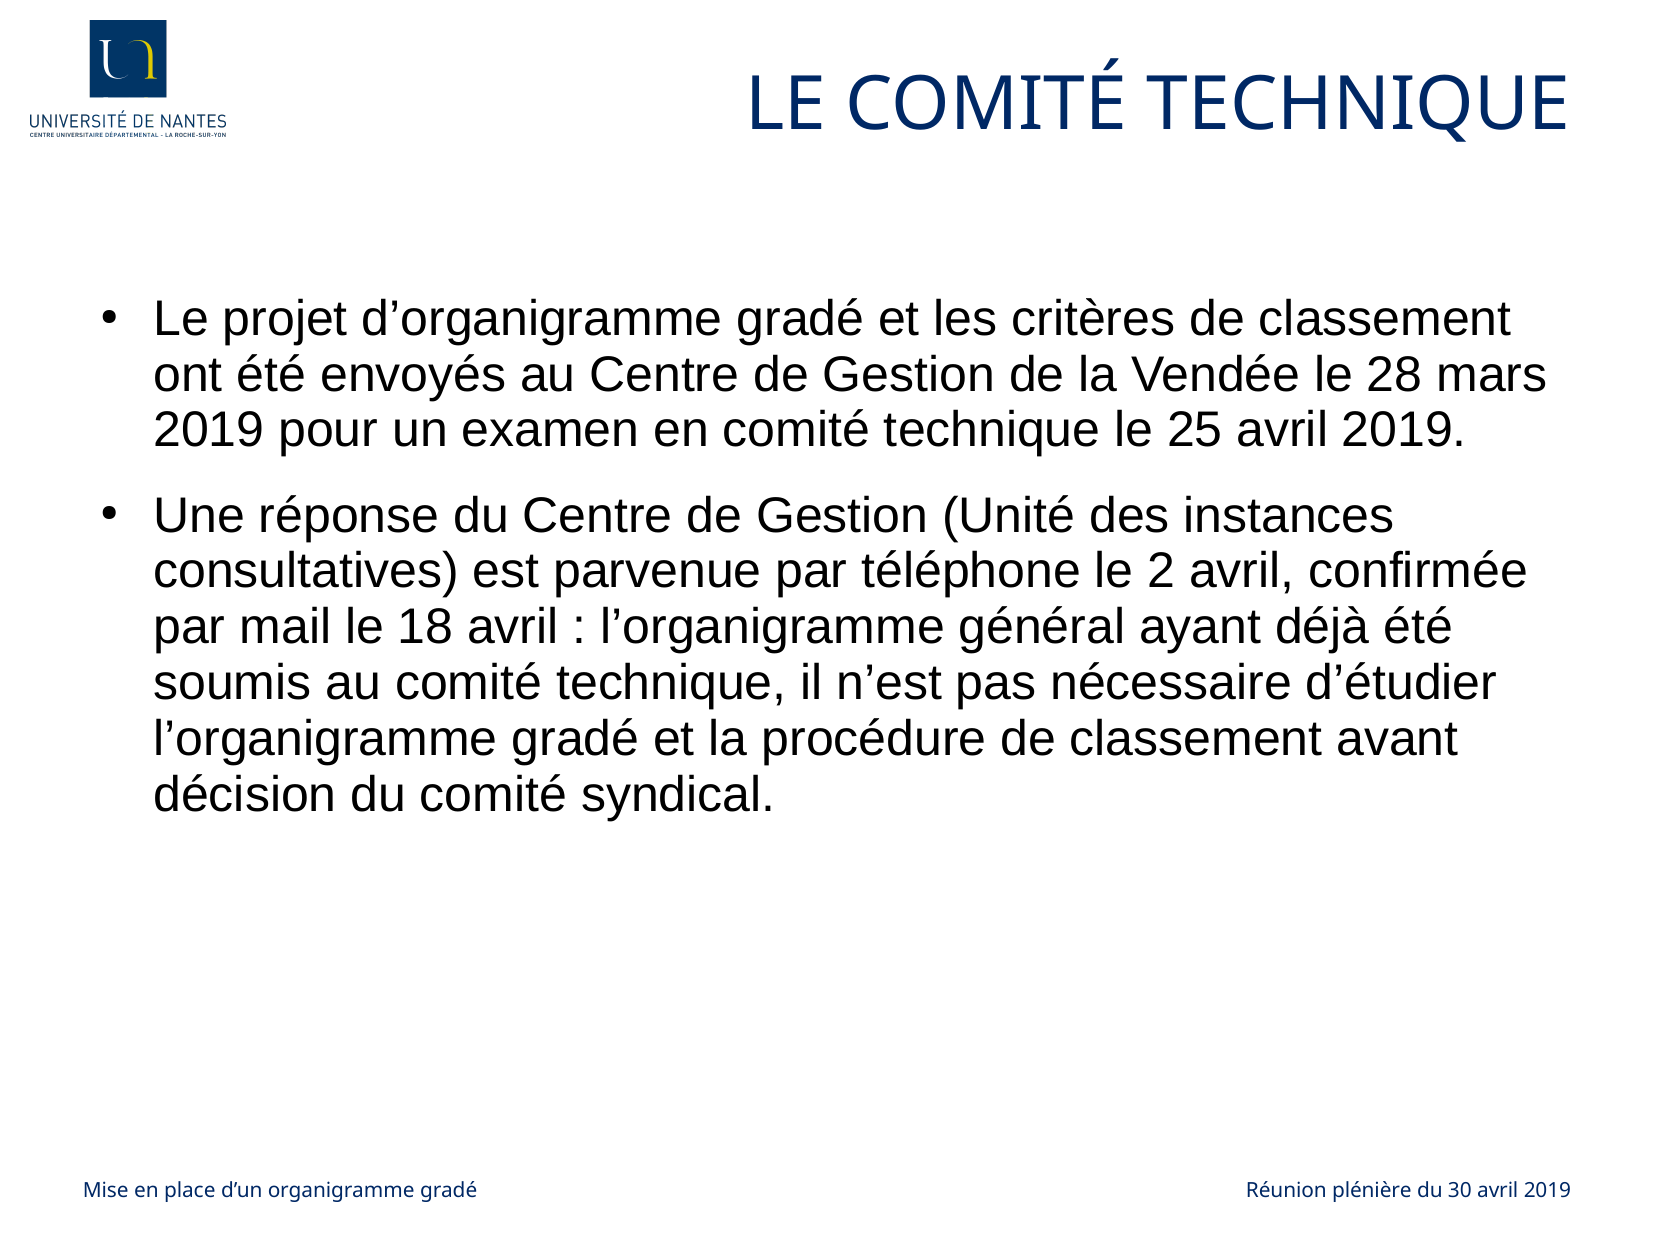

# Le comité technique
Le projet d’organigramme gradé et les critères de classement ont été envoyés au Centre de Gestion de la Vendée le 28 mars 2019 pour un examen en comité technique le 25 avril 2019.
Une réponse du Centre de Gestion (Unité des instances consultatives) est parvenue par téléphone le 2 avril, confirmée par mail le 18 avril : l’organigramme général ayant déjà été soumis au comité technique, il n’est pas nécessaire d’étudier l’organigramme gradé et la procédure de classement avant décision du comité syndical.